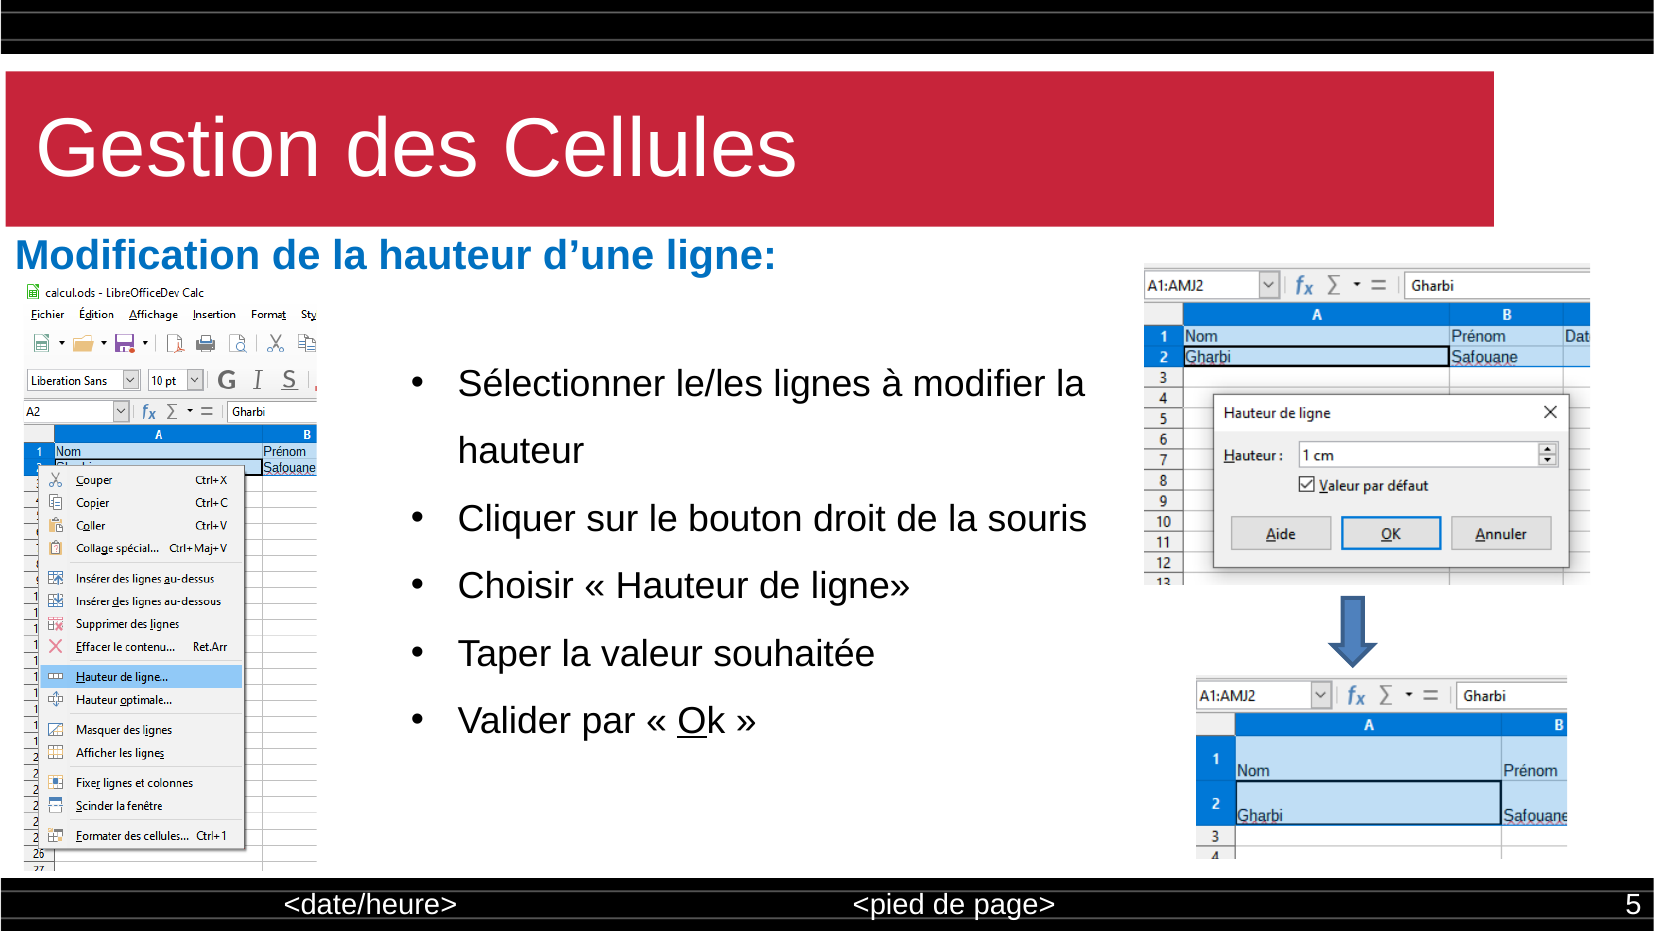

Gestion des Cellules
Modification de la hauteur d’une ligne:
Sélectionner le/les lignes à modifier la hauteur
Cliquer sur le bouton droit de la souris
Choisir « Hauteur de ligne»
Taper la valeur souhaitée
Valider par « Ok »